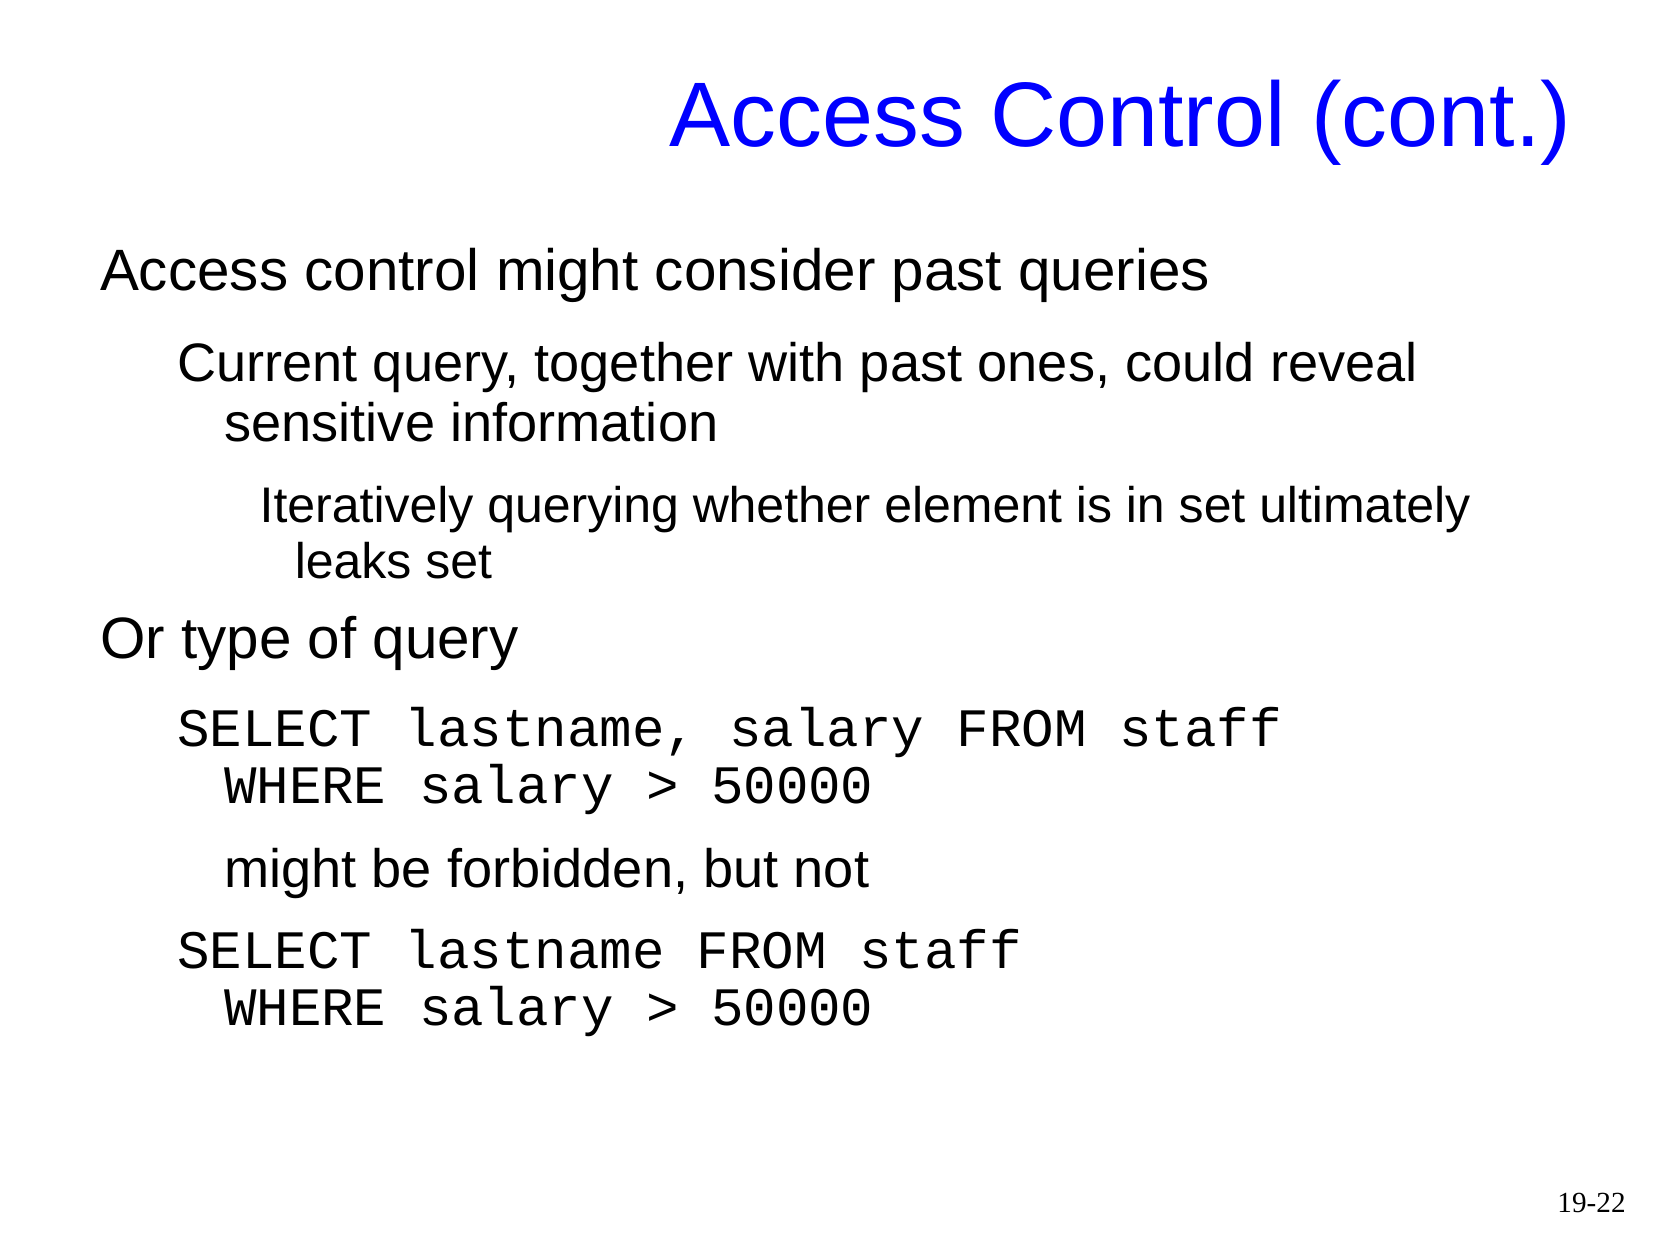

# Access Control (cont.)
Access control might consider past queries
Current query, together with past ones, could reveal sensitive information
Iteratively querying whether element is in set ultimately leaks set
Or type of query
SELECT lastname, salary FROM staff
WHERE salary > 50000
	might be forbidden, but not
SELECT lastname FROM staff
WHERE salary > 50000